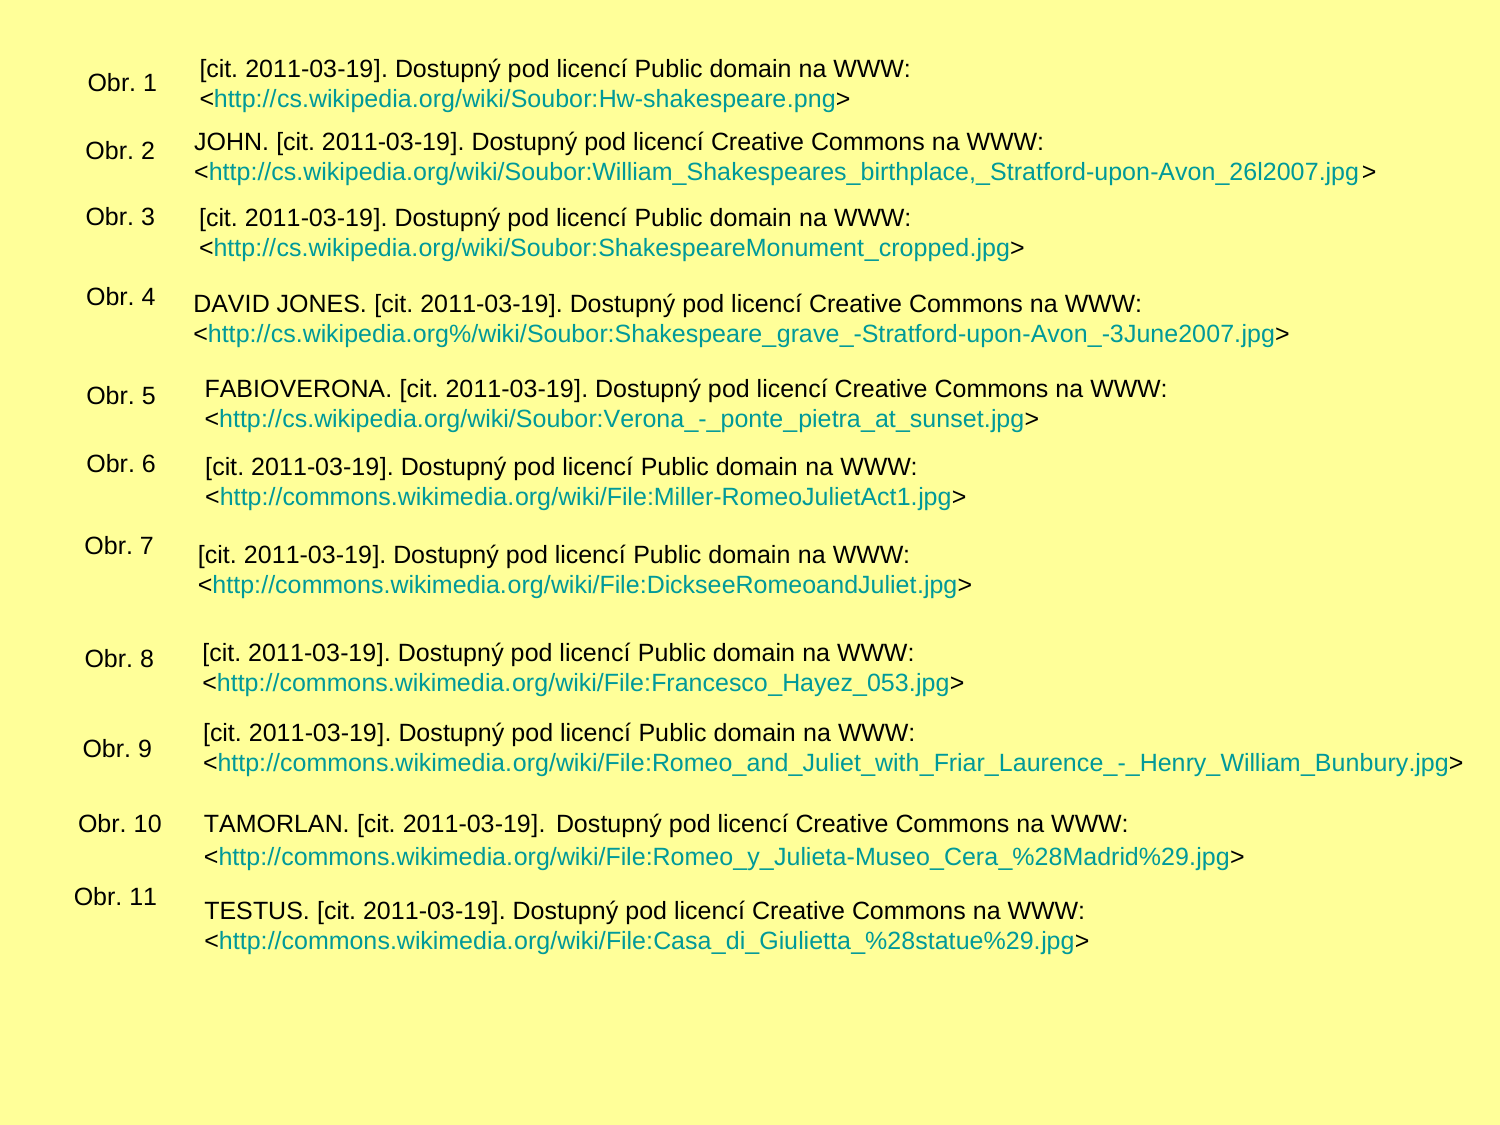

[cit. 2011-03-19]. Dostupný pod licencí Public domain na WWW:
<http://cs.wikipedia.org/wiki/Soubor:Hw-shakespeare.png>
Obr. 1
JOHN. [cit. 2011-03-19]. Dostupný pod licencí Creative Commons na WWW:
<http://cs.wikipedia.org/wiki/Soubor:William_Shakespeares_birthplace,_Stratford-upon-Avon_26l2007.jpg>
Obr. 2
Obr. 3
[cit. 2011-03-19]. Dostupný pod licencí Public domain na WWW:
<http://cs.wikipedia.org/wiki/Soubor:ShakespeareMonument_cropped.jpg>
Obr. 4
DAVID JONES. [cit. 2011-03-19]. Dostupný pod licencí Creative Commons na WWW:
<http://cs.wikipedia.org%/wiki/Soubor:Shakespeare_grave_-Stratford-upon-Avon_-3June2007.jpg>
FABIOVERONA. [cit. 2011-03-19]. Dostupný pod licencí Creative Commons na WWW:
<http://cs.wikipedia.org/wiki/Soubor:Verona_-_ponte_pietra_at_sunset.jpg>
Obr. 5
Obr. 6
[cit. 2011-03-19]. Dostupný pod licencí Public domain na WWW:
<http://commons.wikimedia.org/wiki/File:Miller-RomeoJulietAct1.jpg>
Obr. 7
[cit. 2011-03-19]. Dostupný pod licencí Public domain na WWW:
<http://commons.wikimedia.org/wiki/File:DickseeRomeoandJuliet.jpg>
[cit. 2011-03-19]. Dostupný pod licencí Public domain na WWW:
<http://commons.wikimedia.org/wiki/File:Francesco_Hayez_053.jpg>
Obr. 8
[cit. 2011-03-19]. Dostupný pod licencí Public domain na WWW:
<http://commons.wikimedia.org/wiki/File:Romeo_and_Juliet_with_Friar_Laurence_-_Henry_William_Bunbury.jpg>
Obr. 9
TAMORLAN. [cit. 2011-03-19]. Dostupný pod licencí Creative Commons na WWW:
<http://commons.wikimedia.org/wiki/File:Romeo_y_Julieta-Museo_Cera_%28Madrid%29.jpg>
Obr. 10
Obr. 11
TESTUS. [cit. 2011-03-19]. Dostupný pod licencí Creative Commons na WWW:
<http://commons.wikimedia.org/wiki/File:Casa_di_Giulietta_%28statue%29.jpg>